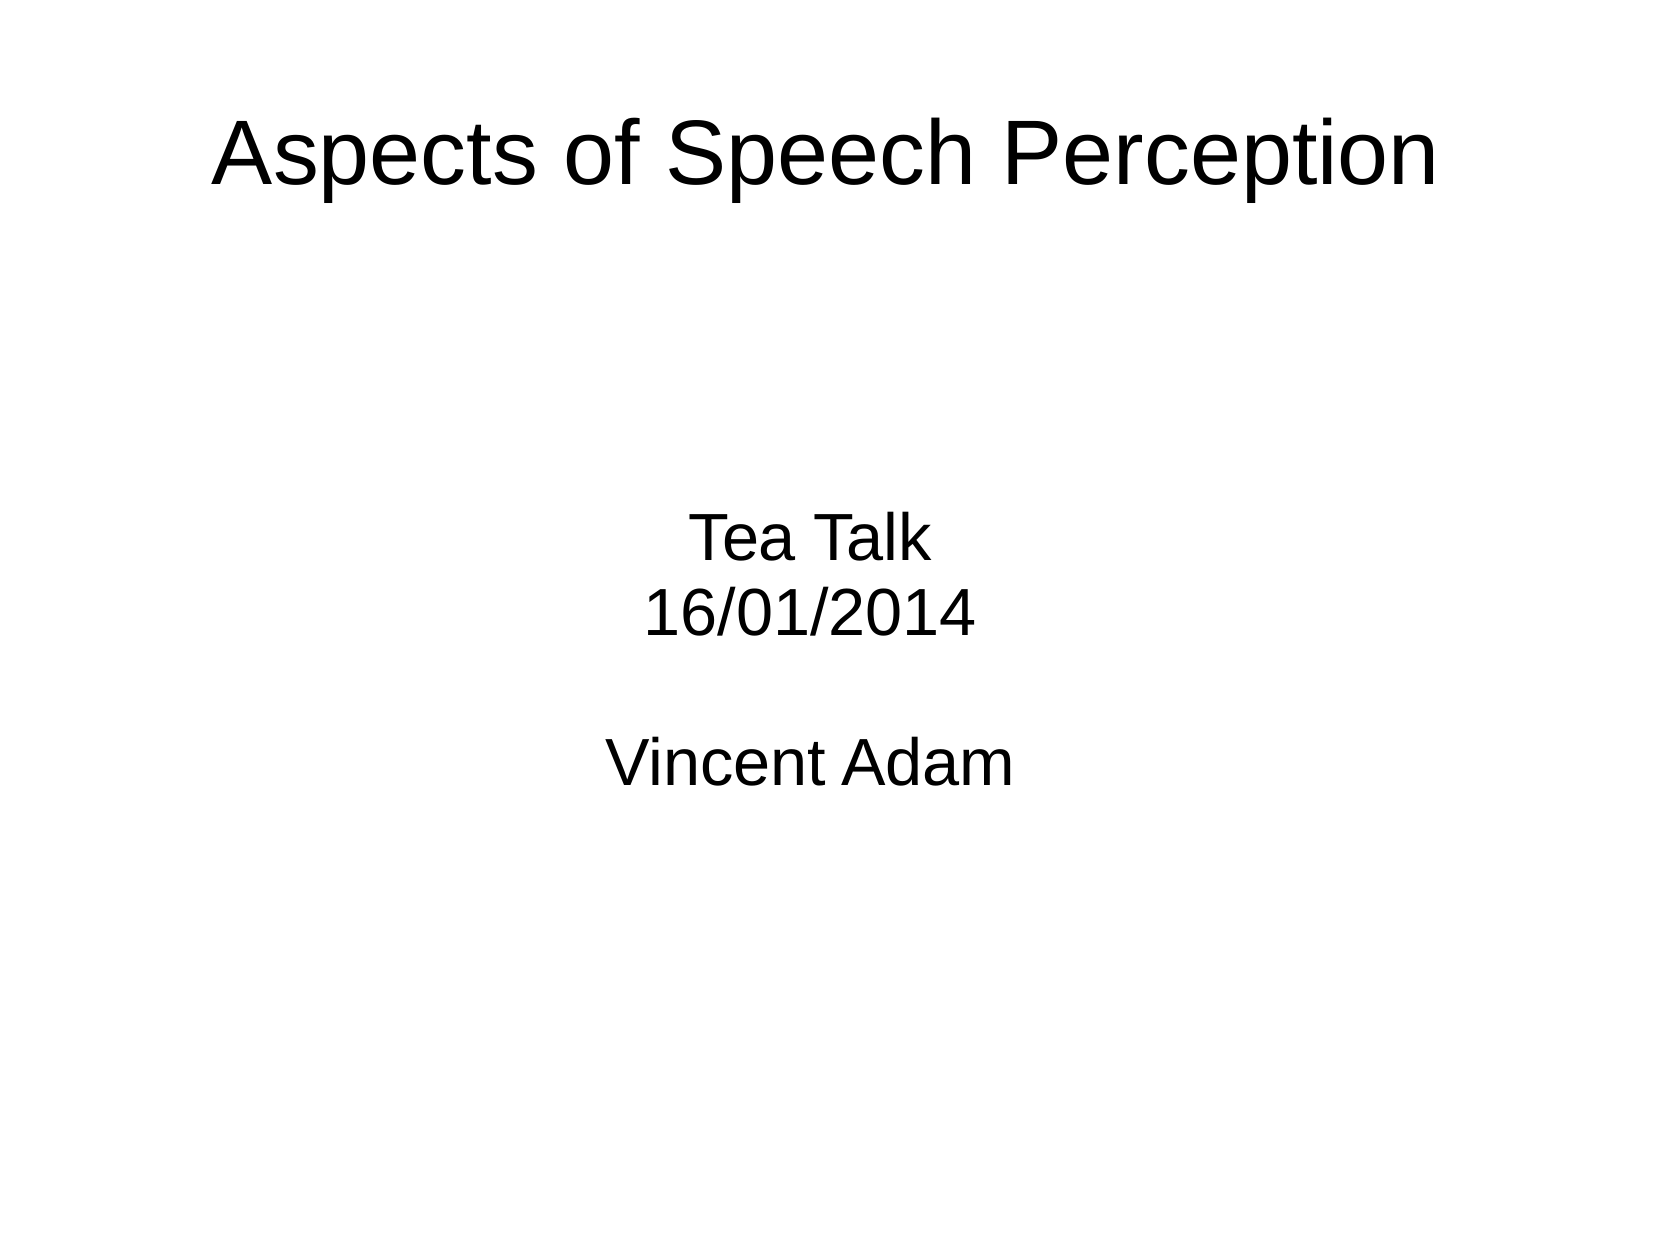

# Aspects of Speech Perception
Tea Talk
16/01/2014
Vincent Adam